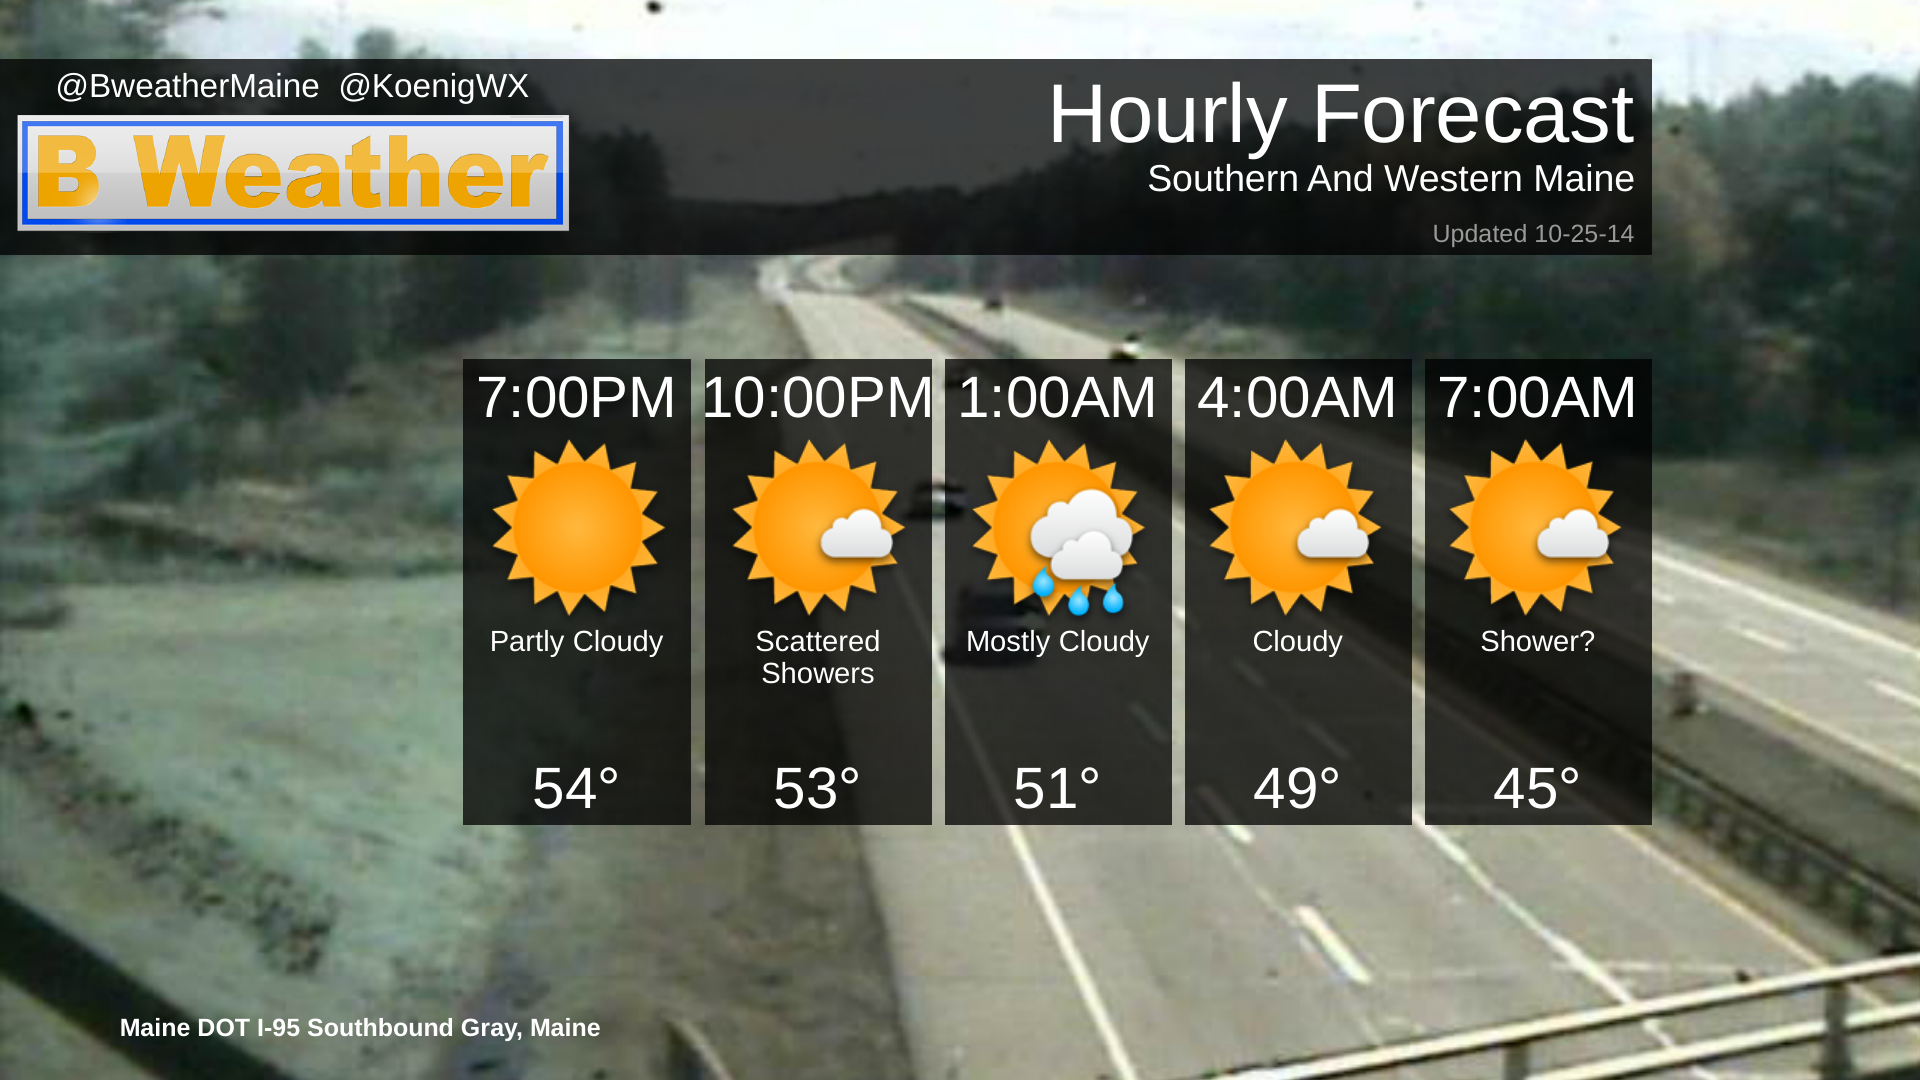

@BweatherMaine @KoenigWX
Hourly Forecast
Southern And Western Maine
Updated 10-25-14
7:00PM
Partly Cloudy
54°
10:00PM
Scattered
Showers
53°
1:00AM
Mostly Cloudy
51°
4:00AM
Cloudy
49°
7:00AM
Shower?
45°
Maine DOT I-95 Southbound Gray, Maine